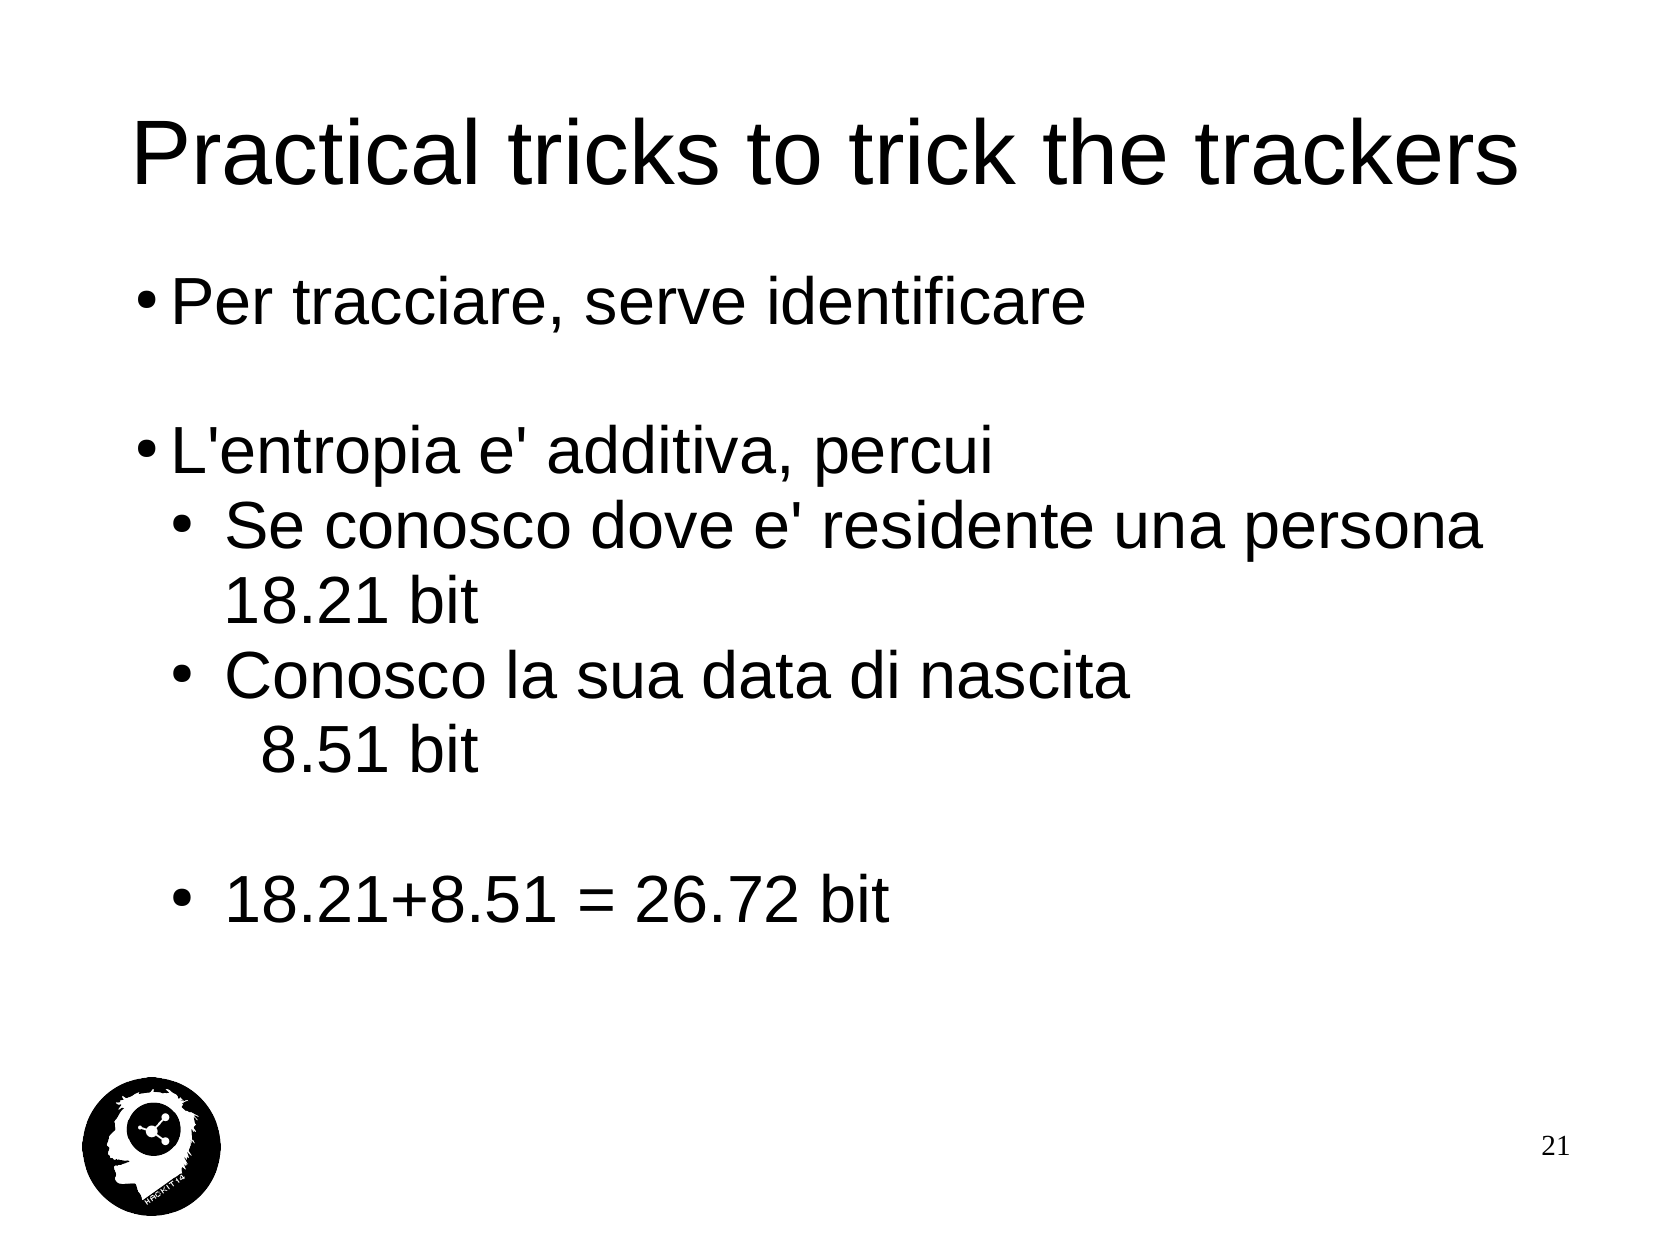

# Practical tricks to trick the trackers
Per tracciare, serve identificare
L'entropia e' additiva, percui
 Se conosco dove e' residente una persona
 18.21 bit
 Conosco la sua data di nascita
 8.51 bit
 18.21+8.51 = 26.72 bit
21